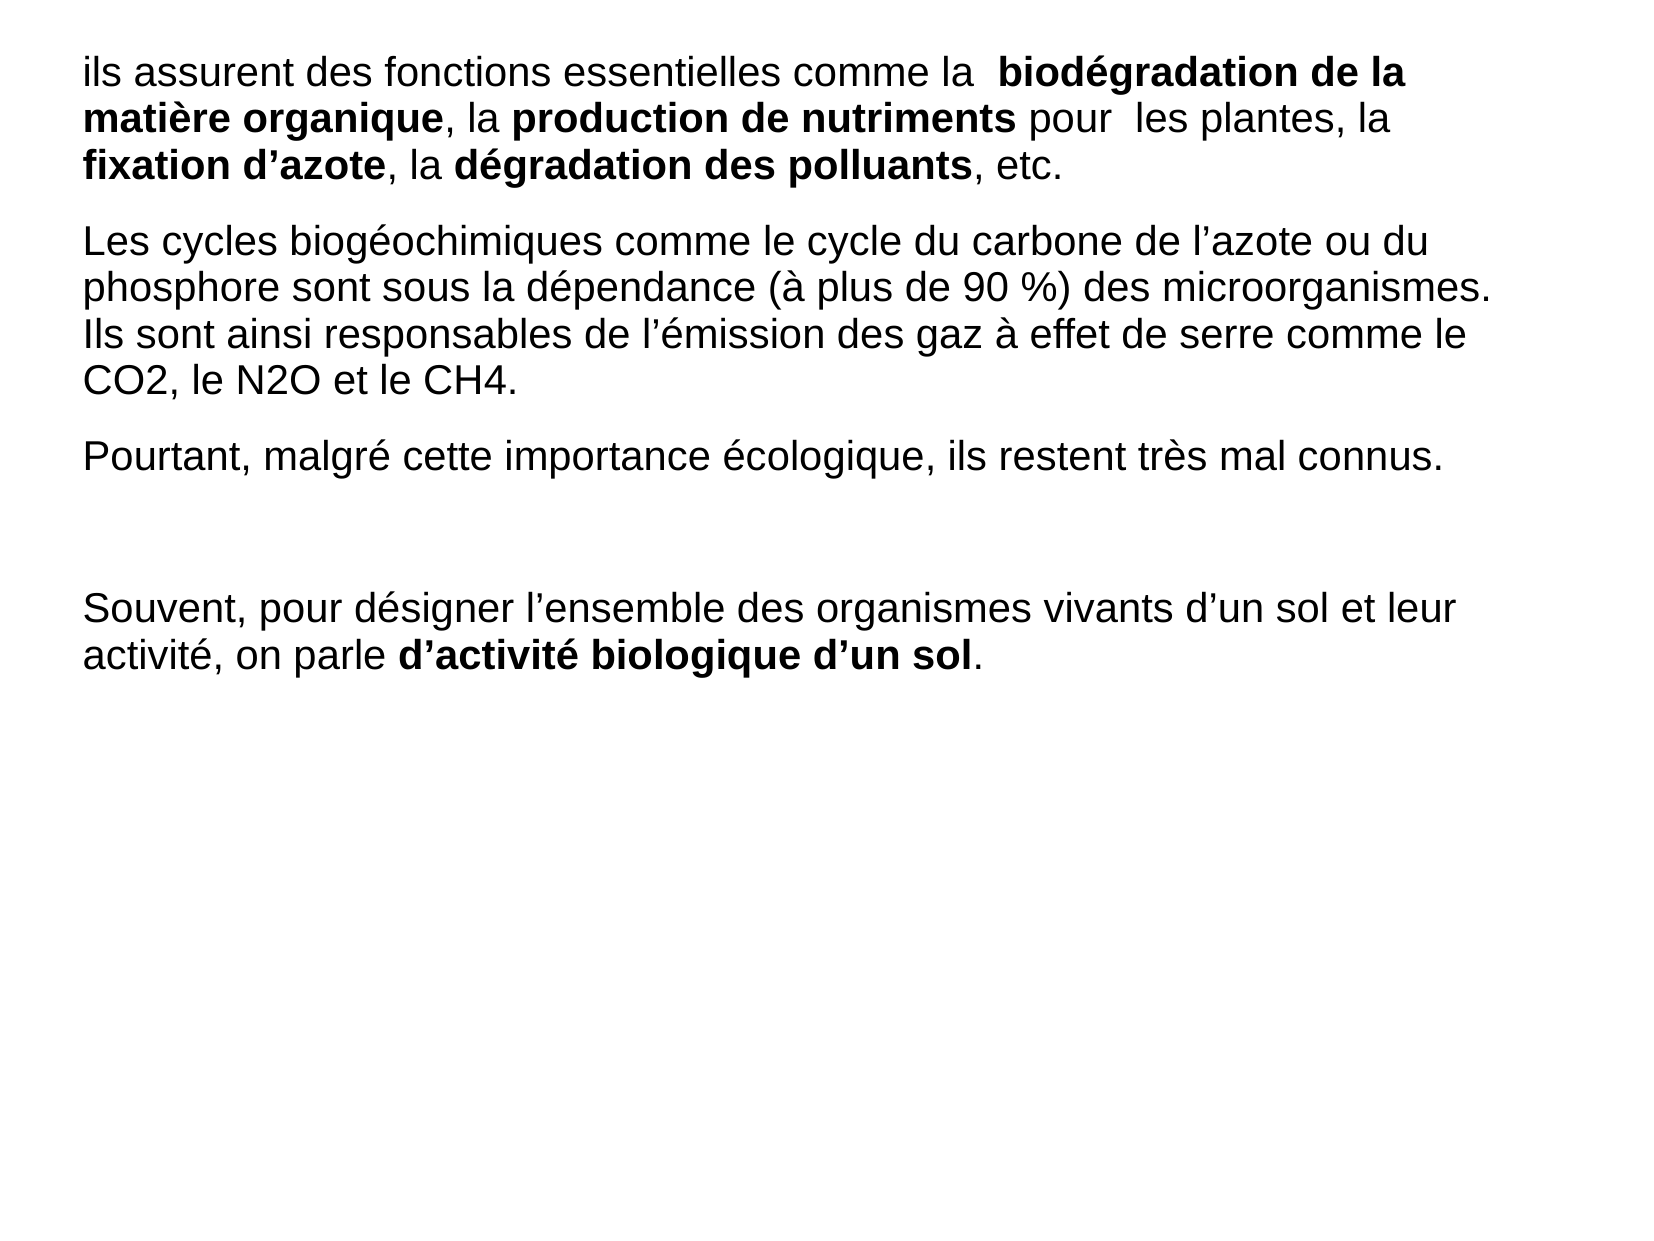

# ils assurent des fonctions essentielles comme la biodégradation de la matière organique, la production de nutriments pour les plantes, la fixation d’azote, la dégradation des polluants, etc.
Les cycles biogéochimiques comme le cycle du carbone de l’azote ou du phosphore sont sous la dépendance (à plus de 90 %) des microorganismes. Ils sont ainsi responsables de l’émission des gaz à effet de serre comme le CO2, le N2O et le CH4.
Pourtant, malgré cette importance écologique, ils restent très mal connus.
Souvent, pour désigner l’ensemble des organismes vivants d’un sol et leur activité, on parle d’activité biologique d’un sol.